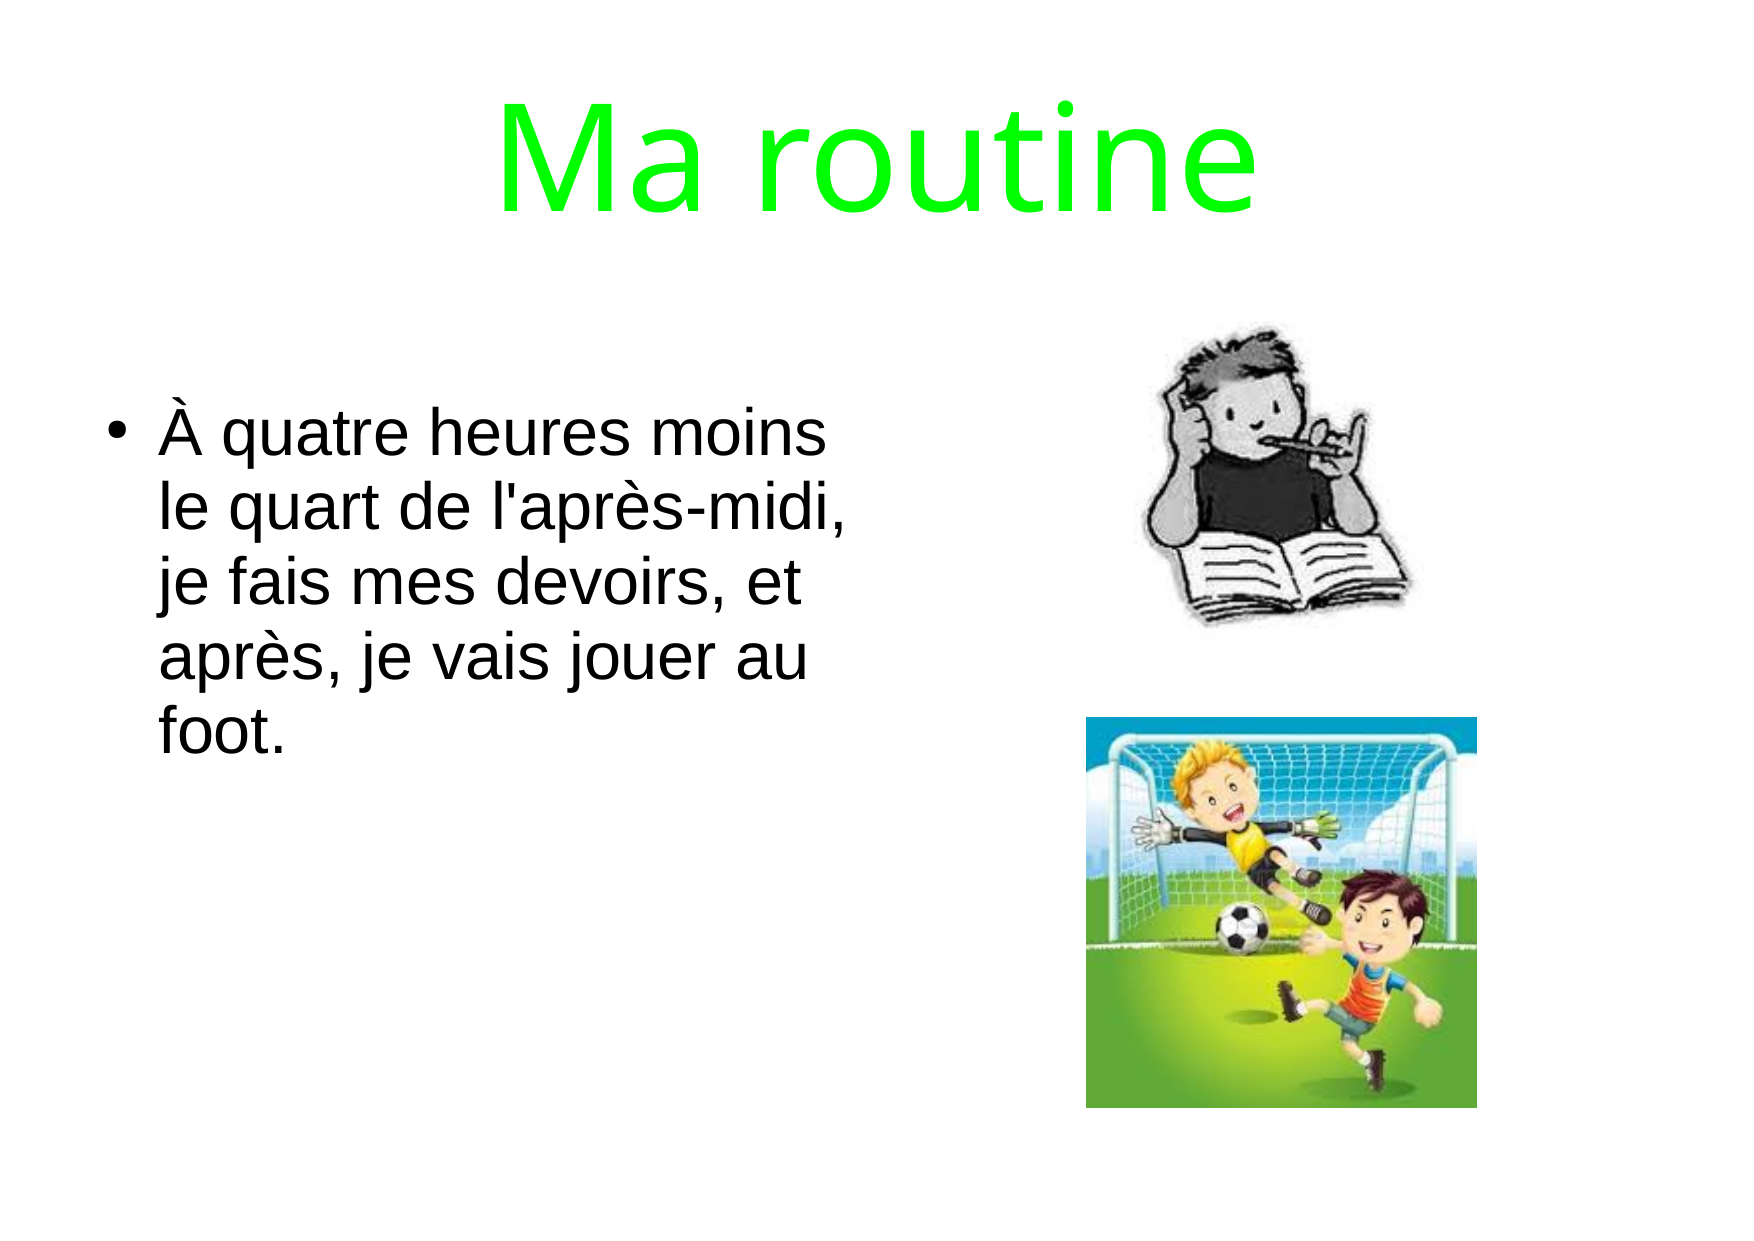

# Ma routine
À quatre heures moins le quart de l'après-midi, je fais mes devoirs, et après, je vais jouer au foot.